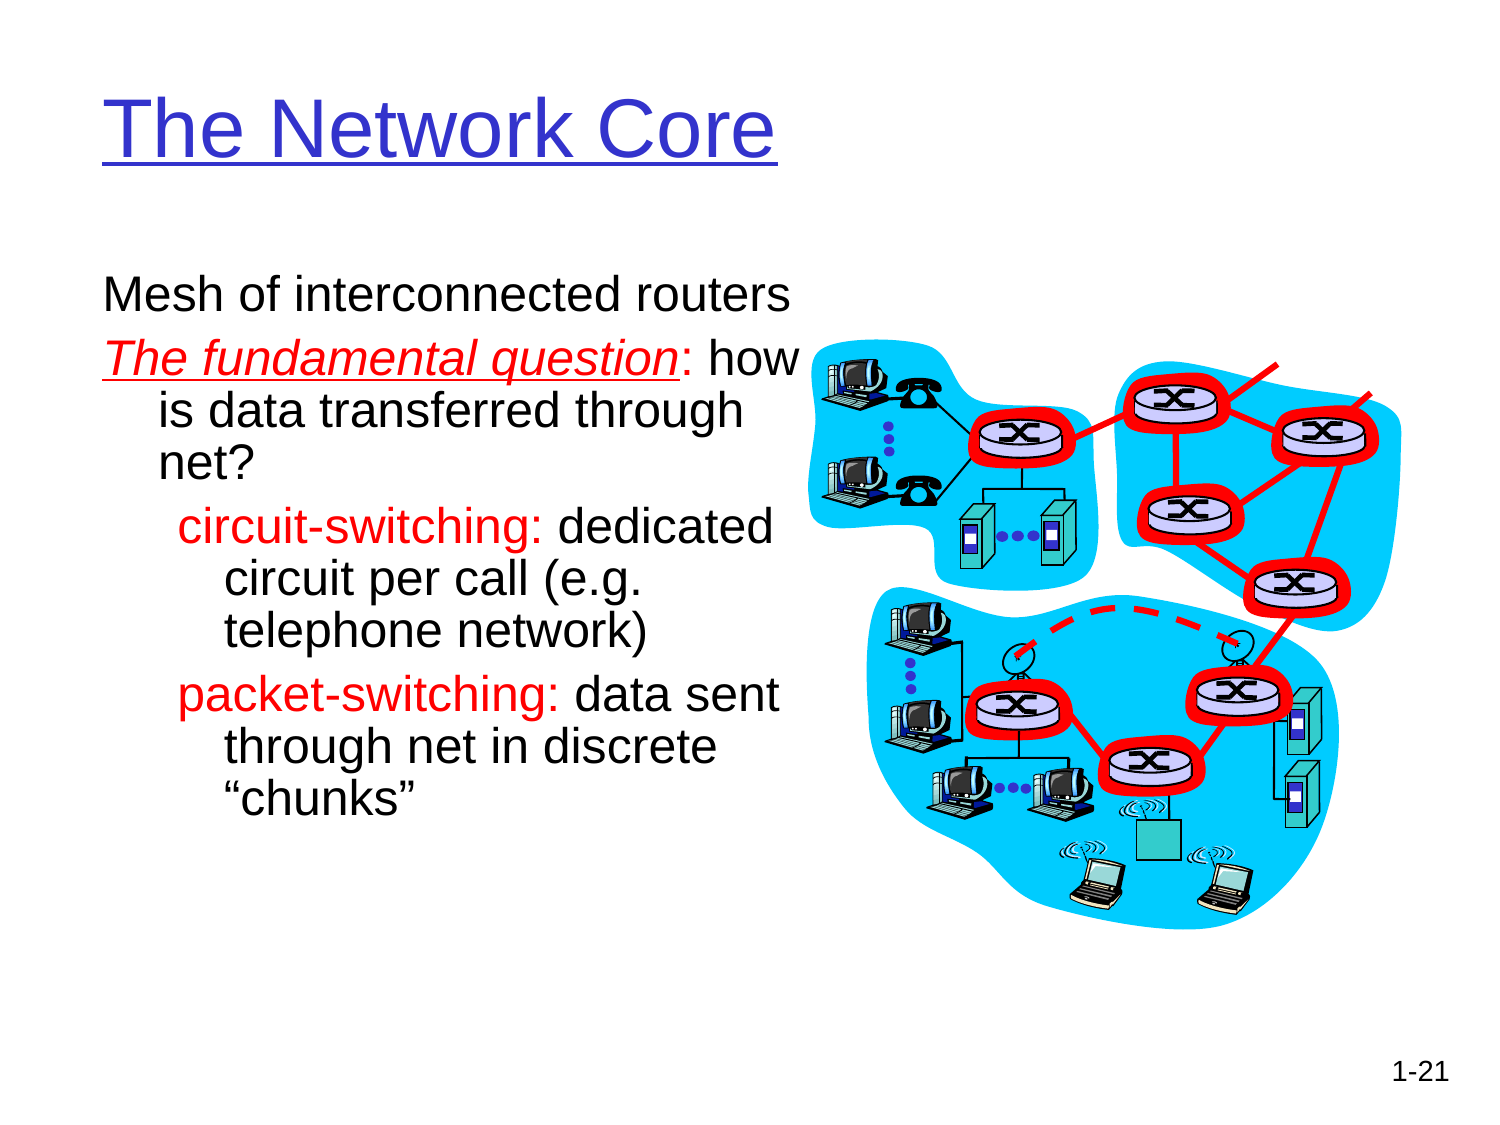

# The Network Core
Mesh of interconnected routers
The fundamental question: how is data transferred through net?
circuit-switching: dedicated circuit per call (e.g. telephone network)
packet-switching: data sent through net in discrete “chunks”
21